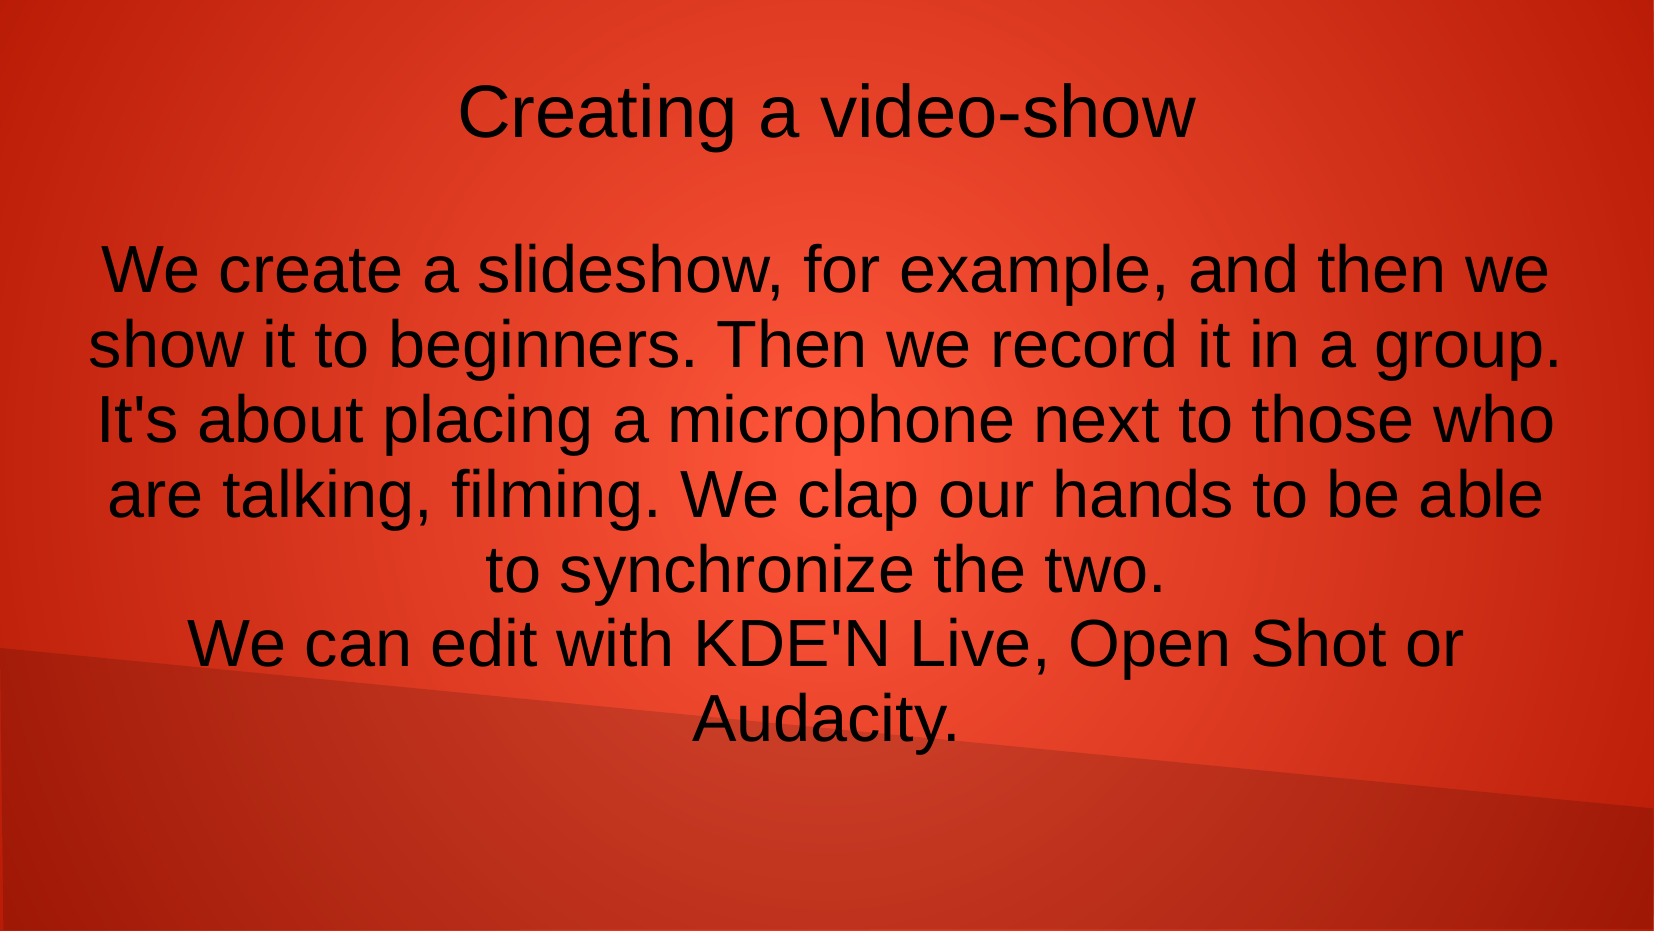

# Creating a video-show
We create a slideshow, for example, and then we show it to beginners. Then we record it in a group.
It's about placing a microphone next to those who are talking, filming. We clap our hands to be able to synchronize the two.
We can edit with KDE'N Live, Open Shot or Audacity.